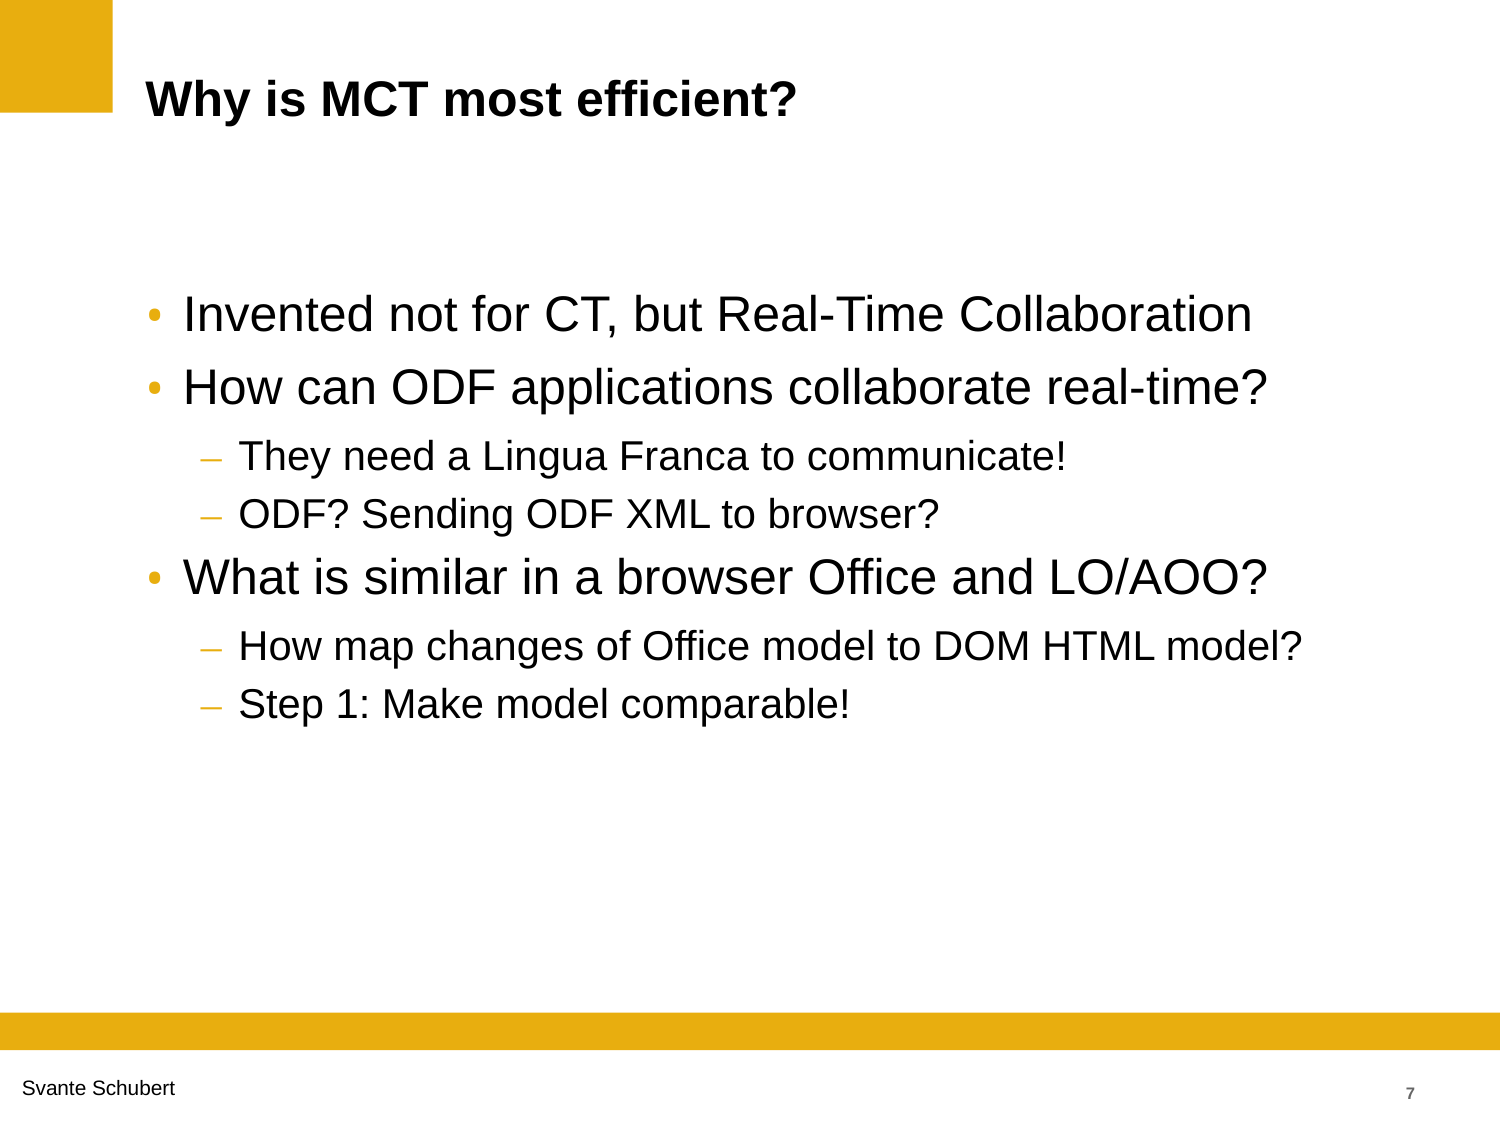

# Why is MCT most efficient?
Invented not for CT, but Real-Time Collaboration
How can ODF applications collaborate real-time?
They need a Lingua Franca to communicate!
ODF? Sending ODF XML to browser?
What is similar in a browser Office and LO/AOO?
How map changes of Office model to DOM HTML model?
Step 1: Make model comparable!
Svante Schubert